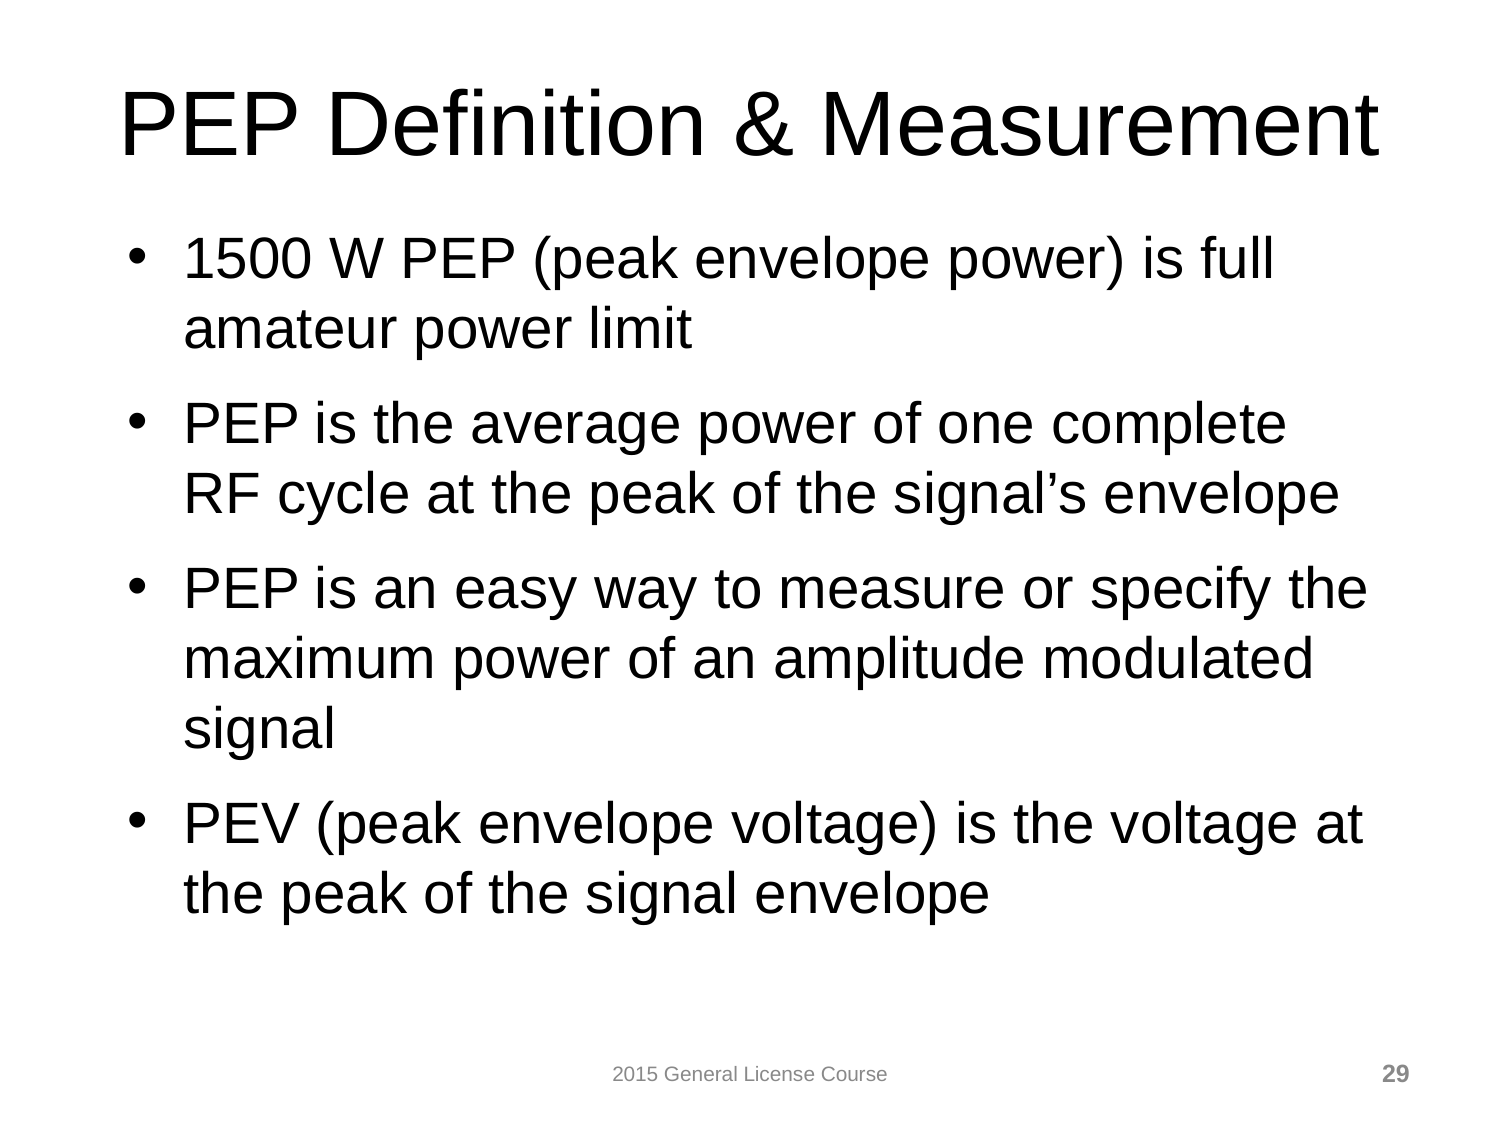

PEP Definition & Measurement
1500 W PEP (peak envelope power) is full amateur power limit
PEP is the average power of one complete RF cycle at the peak of the signal’s envelope
PEP is an easy way to measure or specify the maximum power of an amplitude modulated signal
PEV (peak envelope voltage) is the voltage at the peak of the signal envelope
2015 General License Course